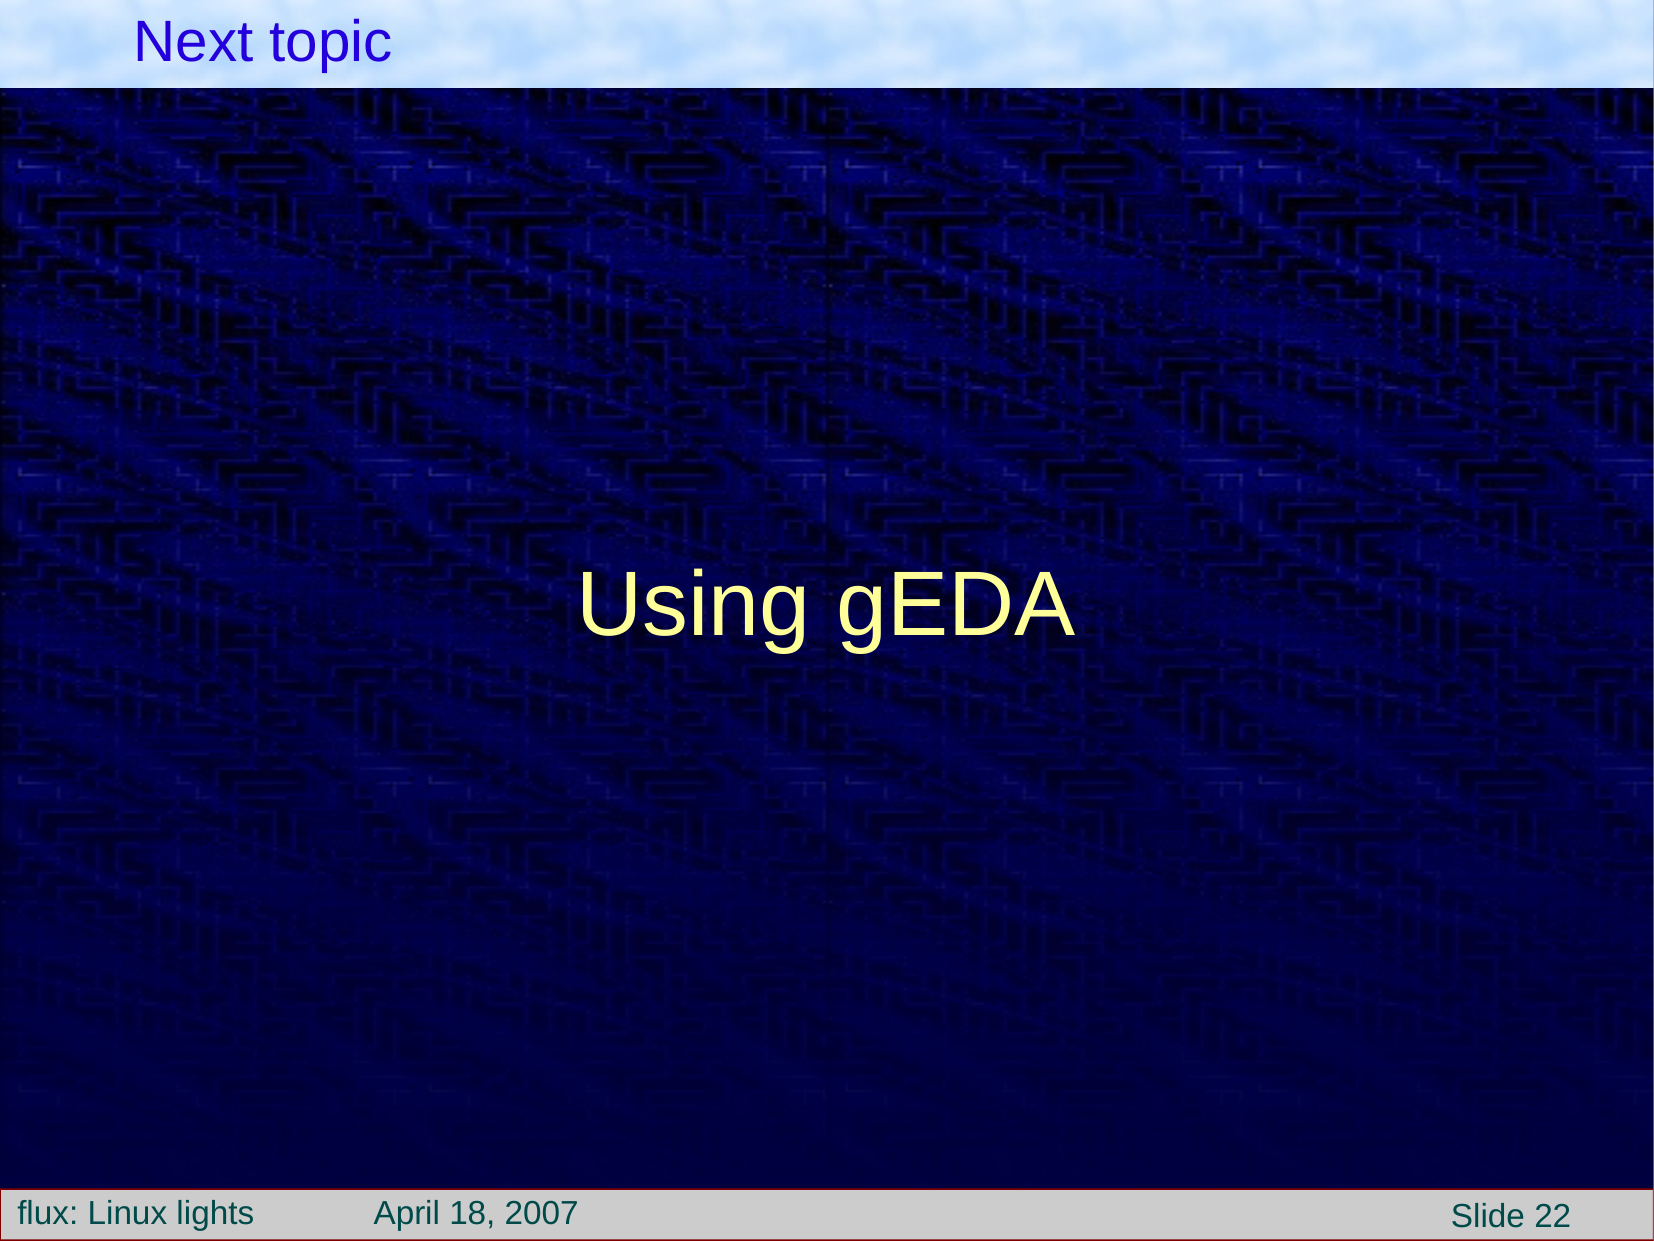

Next topic
# Using gEDA
flux: Linux lights	April 18, 2007
Slide